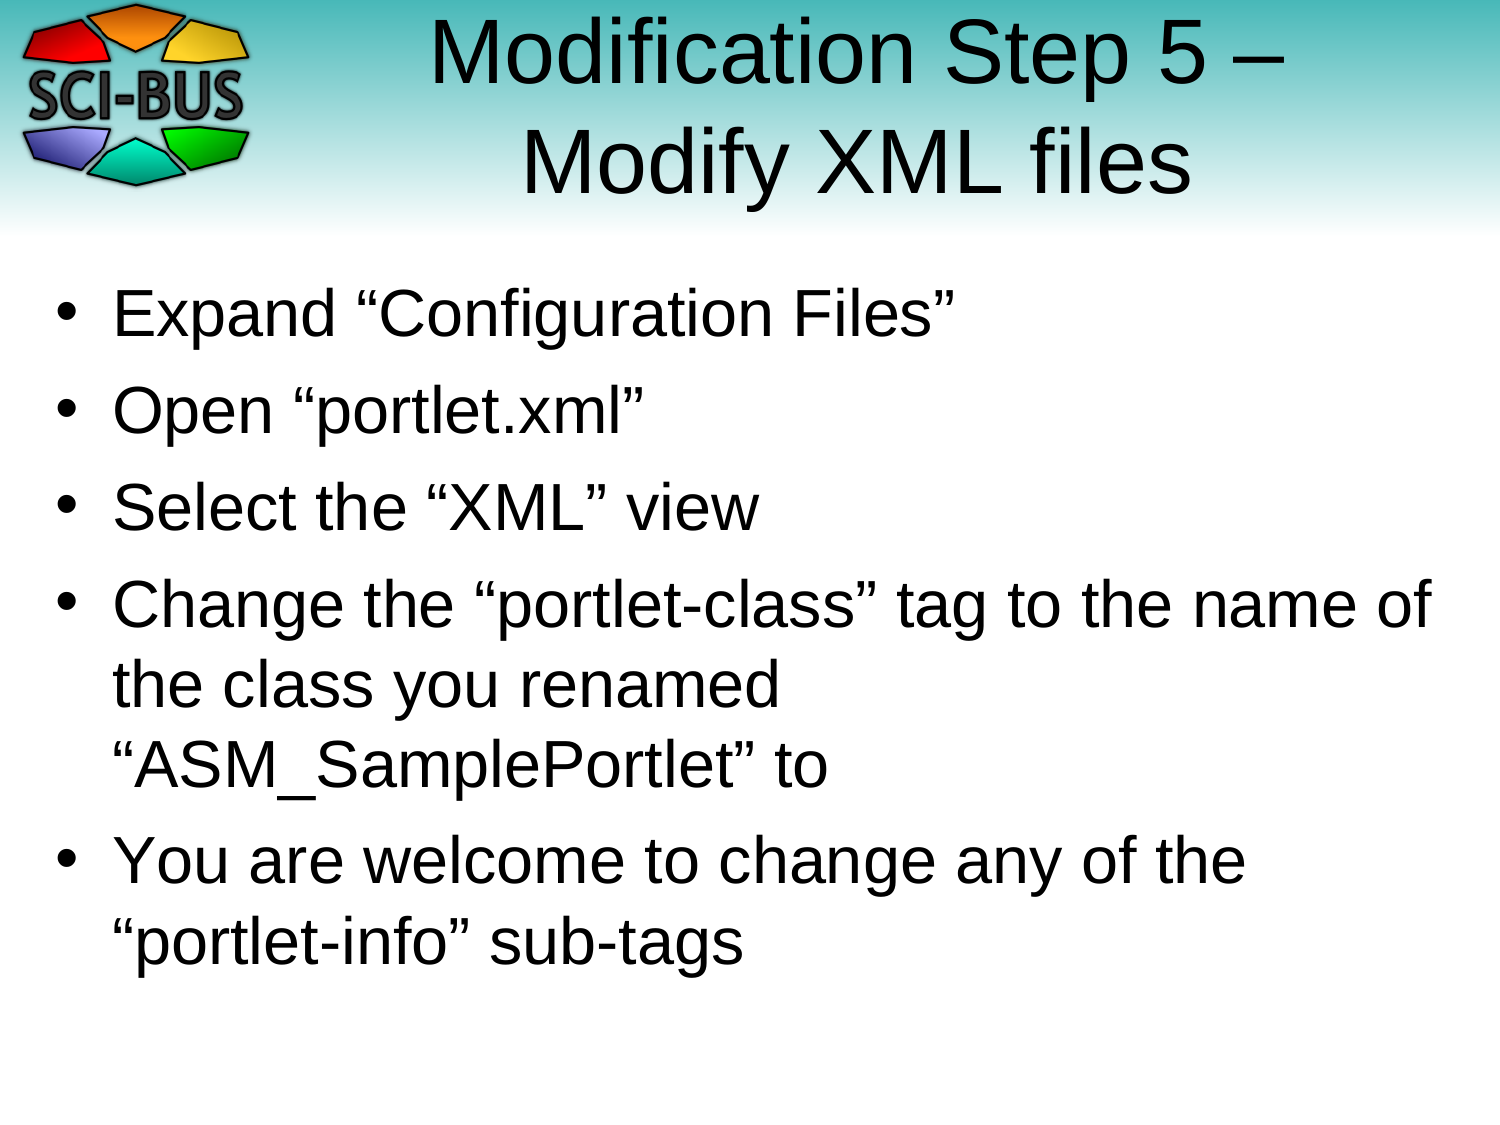

# Modification Step 5 – Modify XML files
Expand “Configuration Files”
Open “portlet.xml”
Select the “XML” view
Change the “portlet-class” tag to the name of the class you renamed “ASM_SamplePortlet” to
You are welcome to change any of the “portlet-info” sub-tags